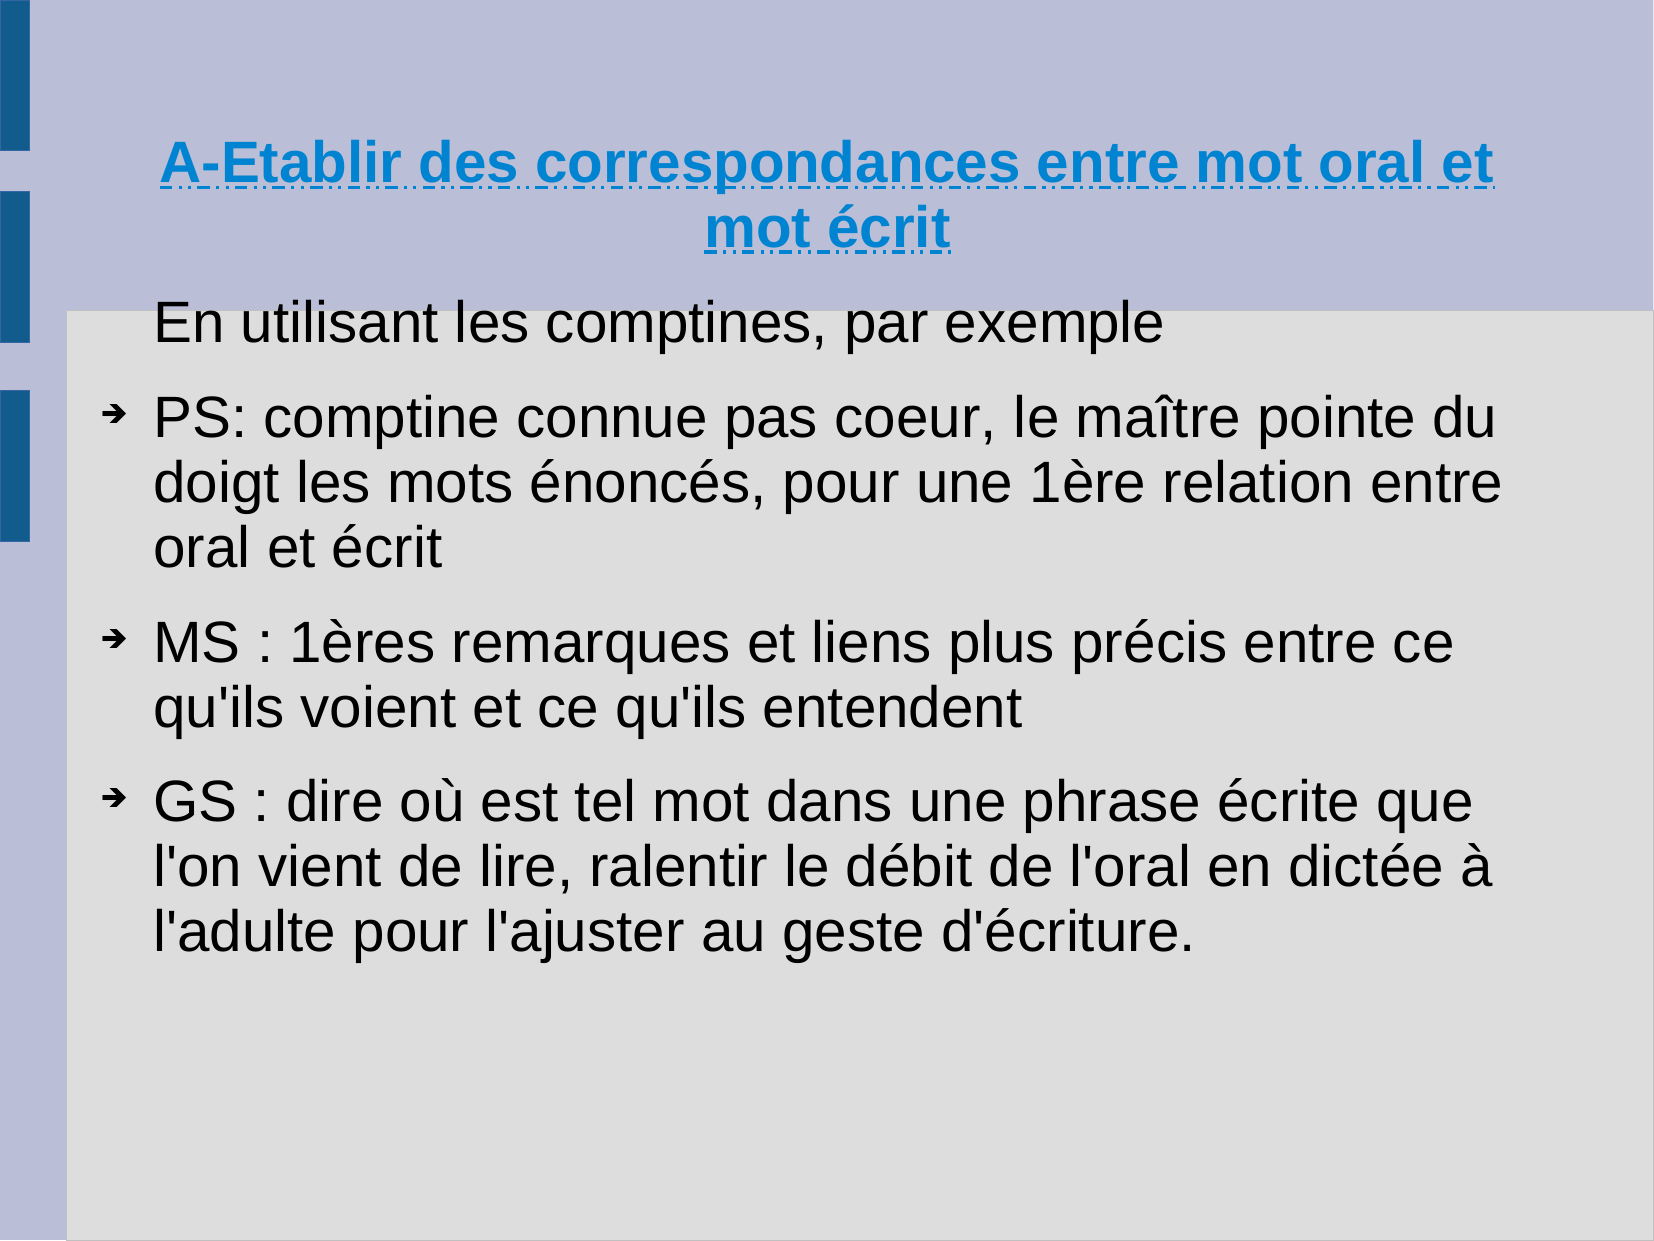

# A-Etablir des correspondances entre mot oral et mot écrit
En utilisant les comptines, par exemple
PS: comptine connue pas coeur, le maître pointe du doigt les mots énoncés, pour une 1ère relation entre oral et écrit
MS : 1ères remarques et liens plus précis entre ce qu'ils voient et ce qu'ils entendent
GS : dire où est tel mot dans une phrase écrite que l'on vient de lire, ralentir le débit de l'oral en dictée à l'adulte pour l'ajuster au geste d'écriture.